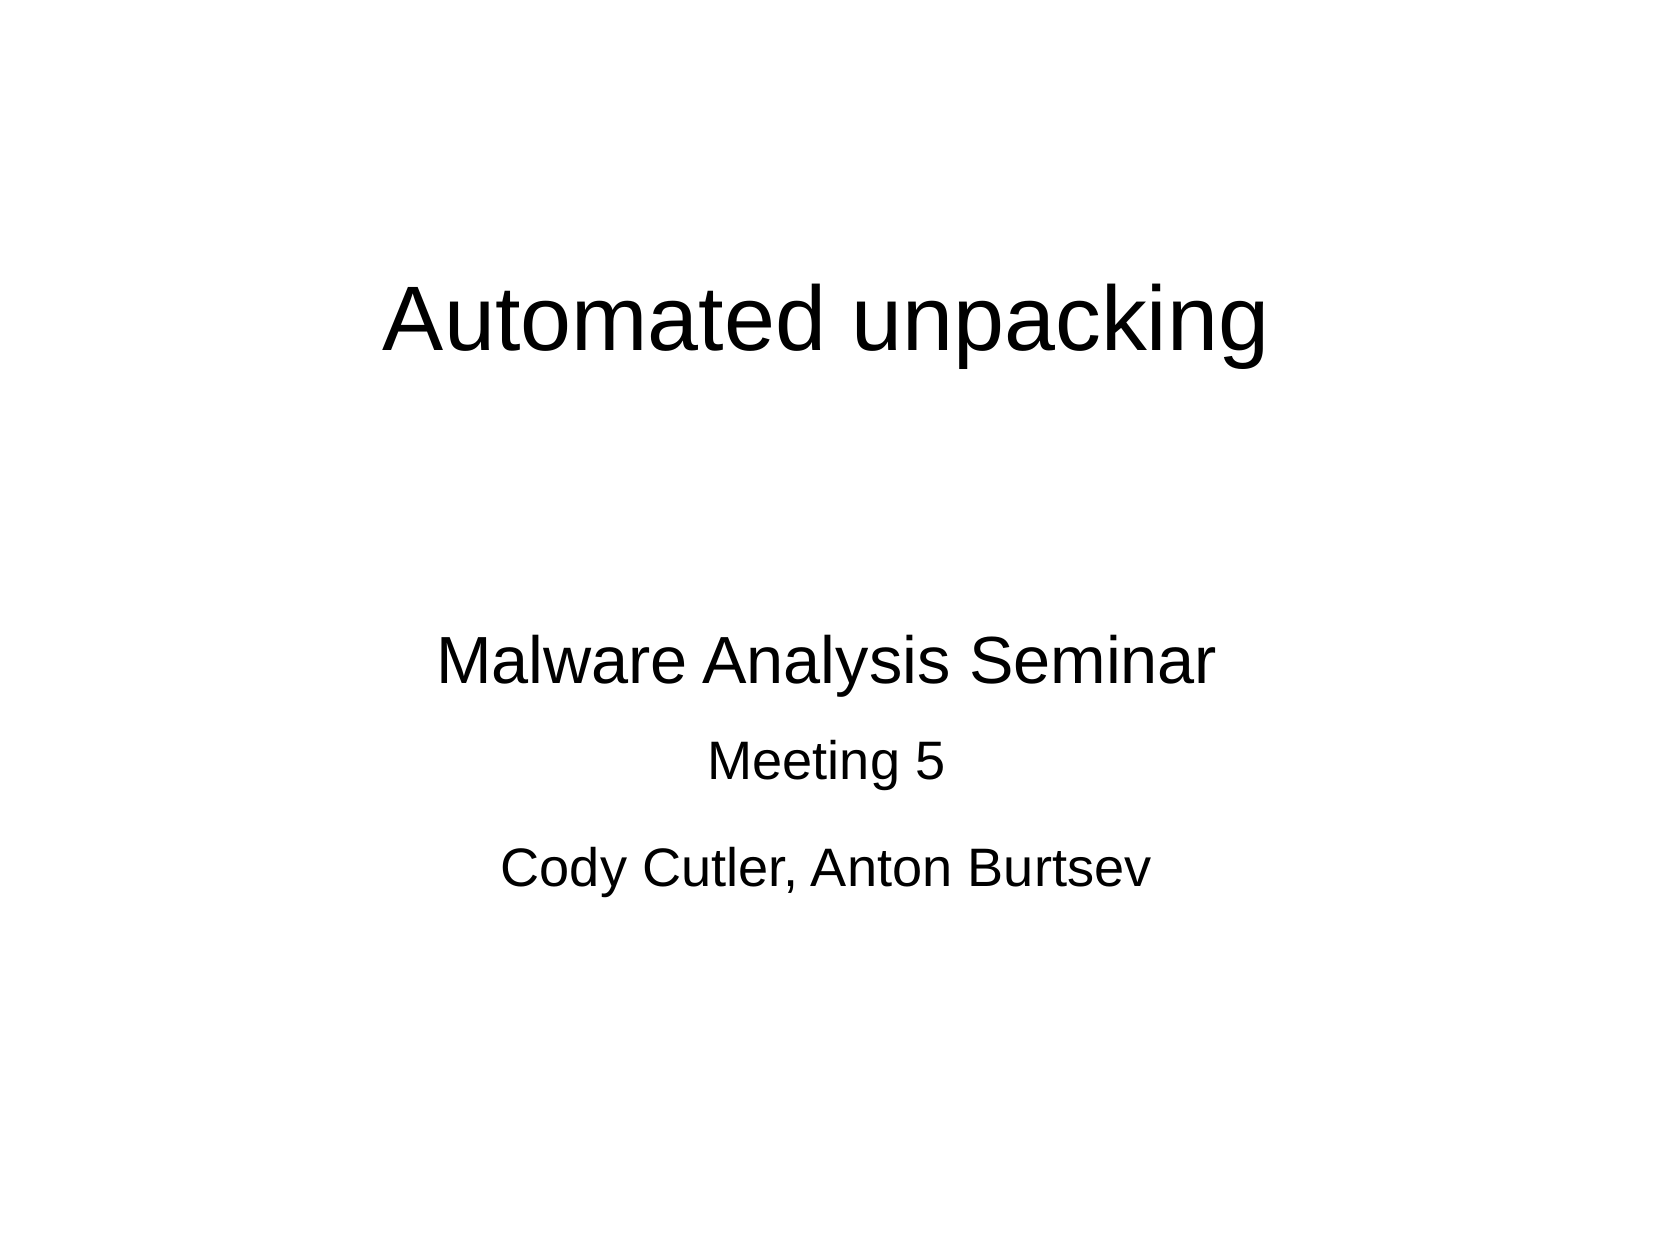

# Automated unpacking
Malware Analysis Seminar
Meeting 5
Cody Cutler, Anton Burtsev